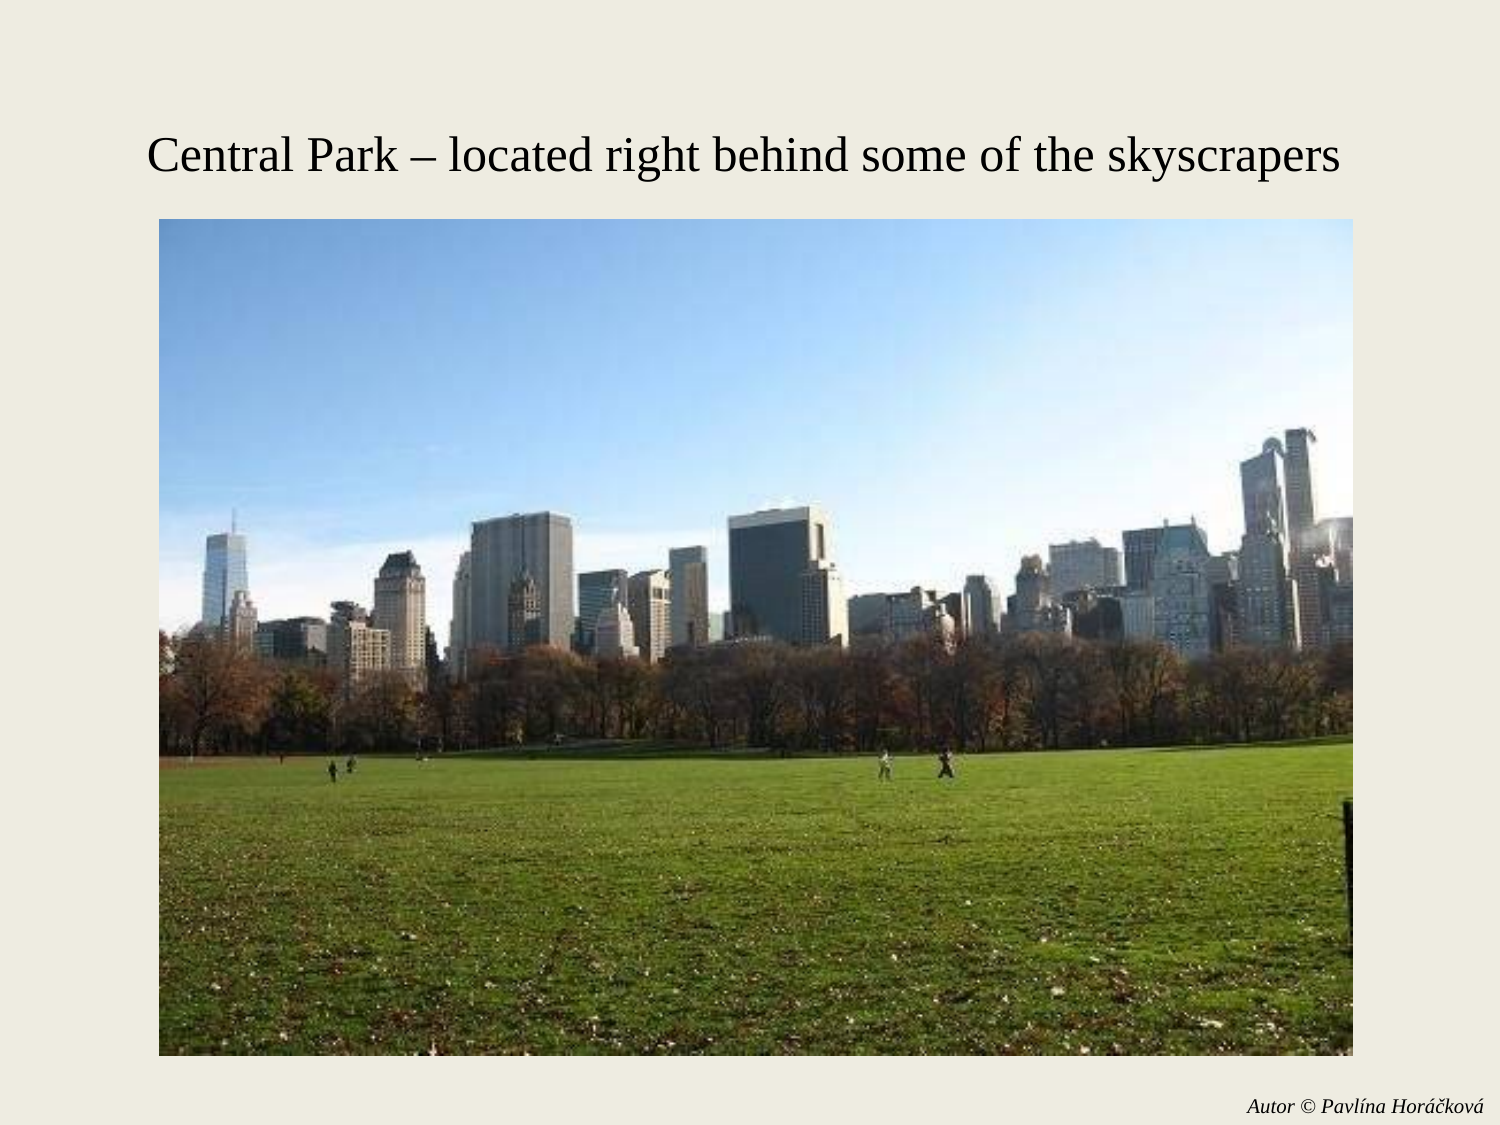

Central Park – located right behind some of the skyscrapers
Autor © Pavlína Horáčková